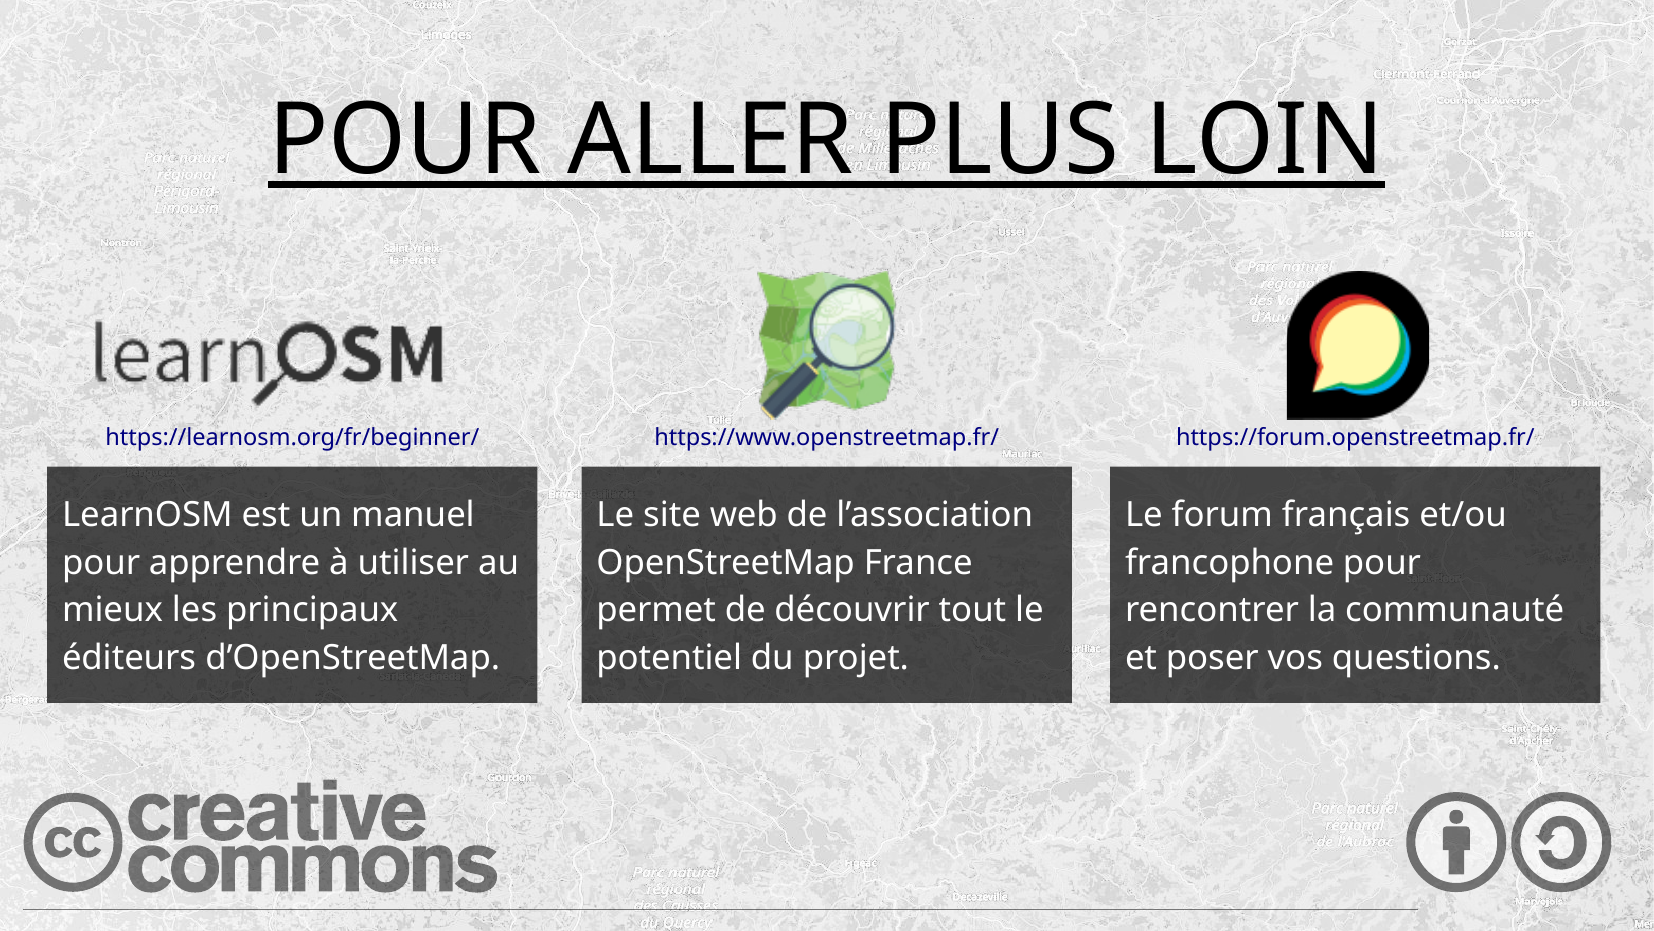

POUR ALLER PLUS LOIN
https://learnosm.org/fr/beginner/
https://www.openstreetmap.fr/
https://forum.openstreetmap.fr/
LearnOSM est un manuel pour apprendre à utiliser au mieux les principaux éditeurs d’OpenStreetMap.
Le site web de l’association OpenStreetMap France permet de découvrir tout le potentiel du projet.
Le forum français et/ou francophone pour rencontrer la communauté et poser vos questions.